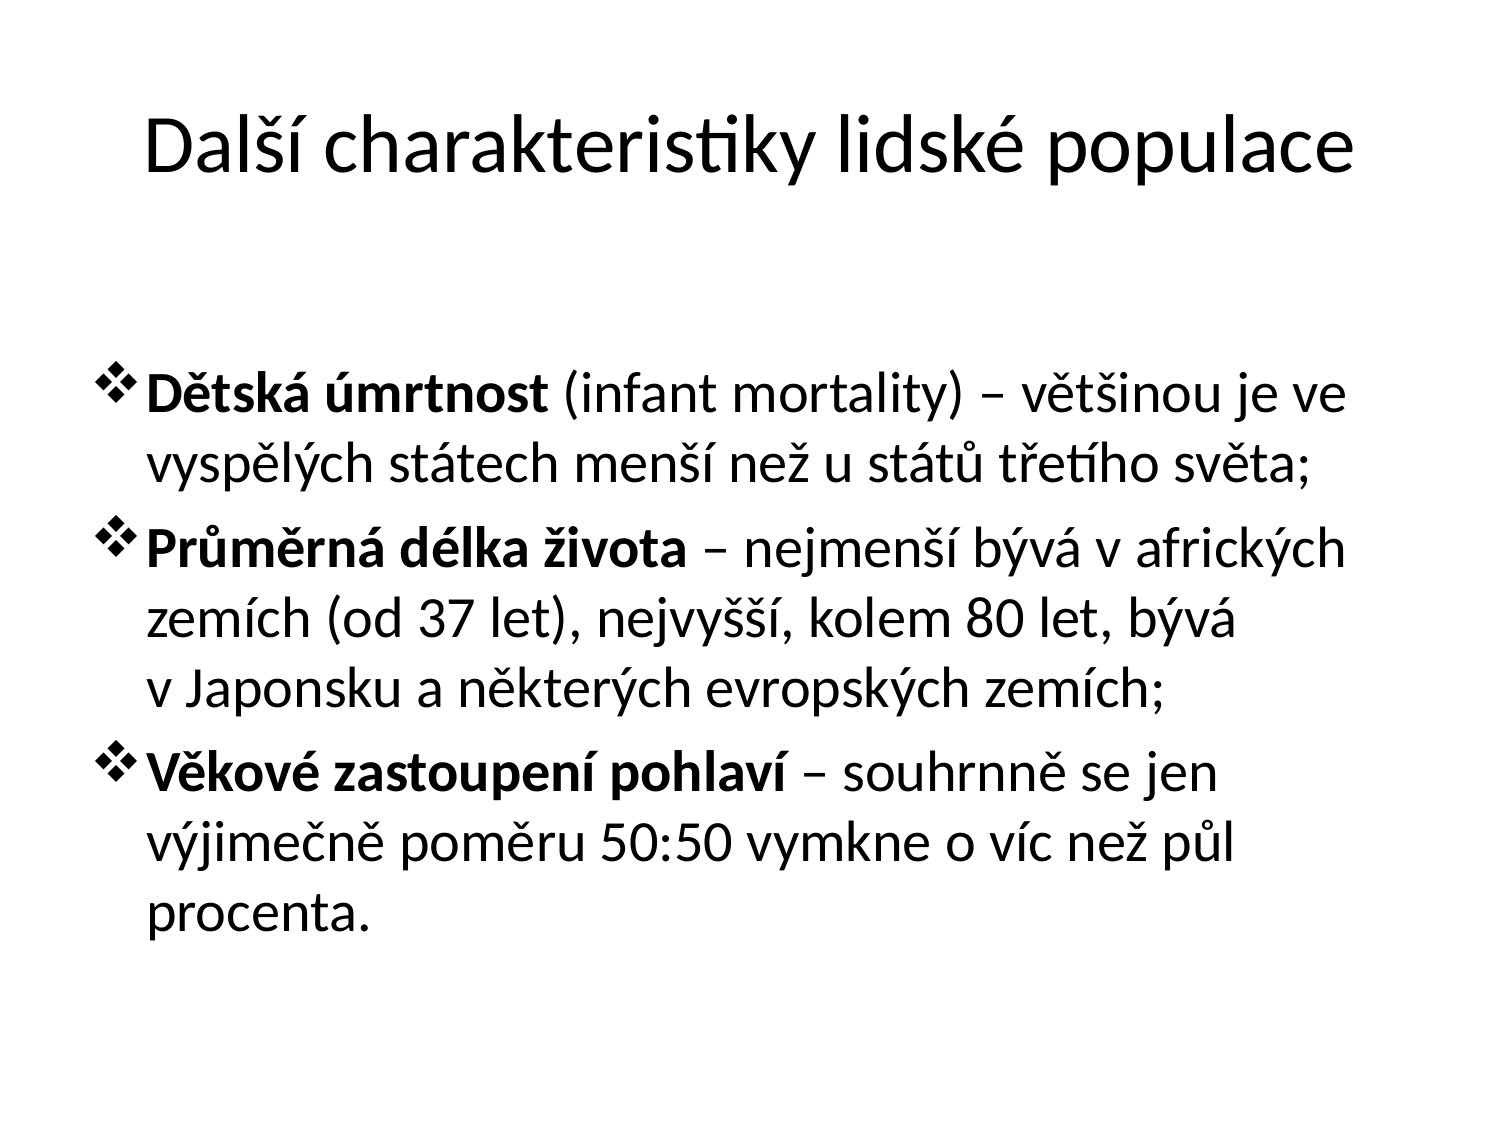

# Další charakteristiky lidské populace
Dětská úmrtnost (infant mortality) – většinou je ve vyspělých státech menší než u států třetího světa;
Průměrná délka života – nejmenší bývá v afrických zemích (od 37 let), nejvyšší, kolem 80 let, bývá
v Japonsku a některých evropských zemích;
Věkové zastoupení pohlaví – souhrnně se jen výjimečně poměru 50:50 vymkne o víc než půl procenta.